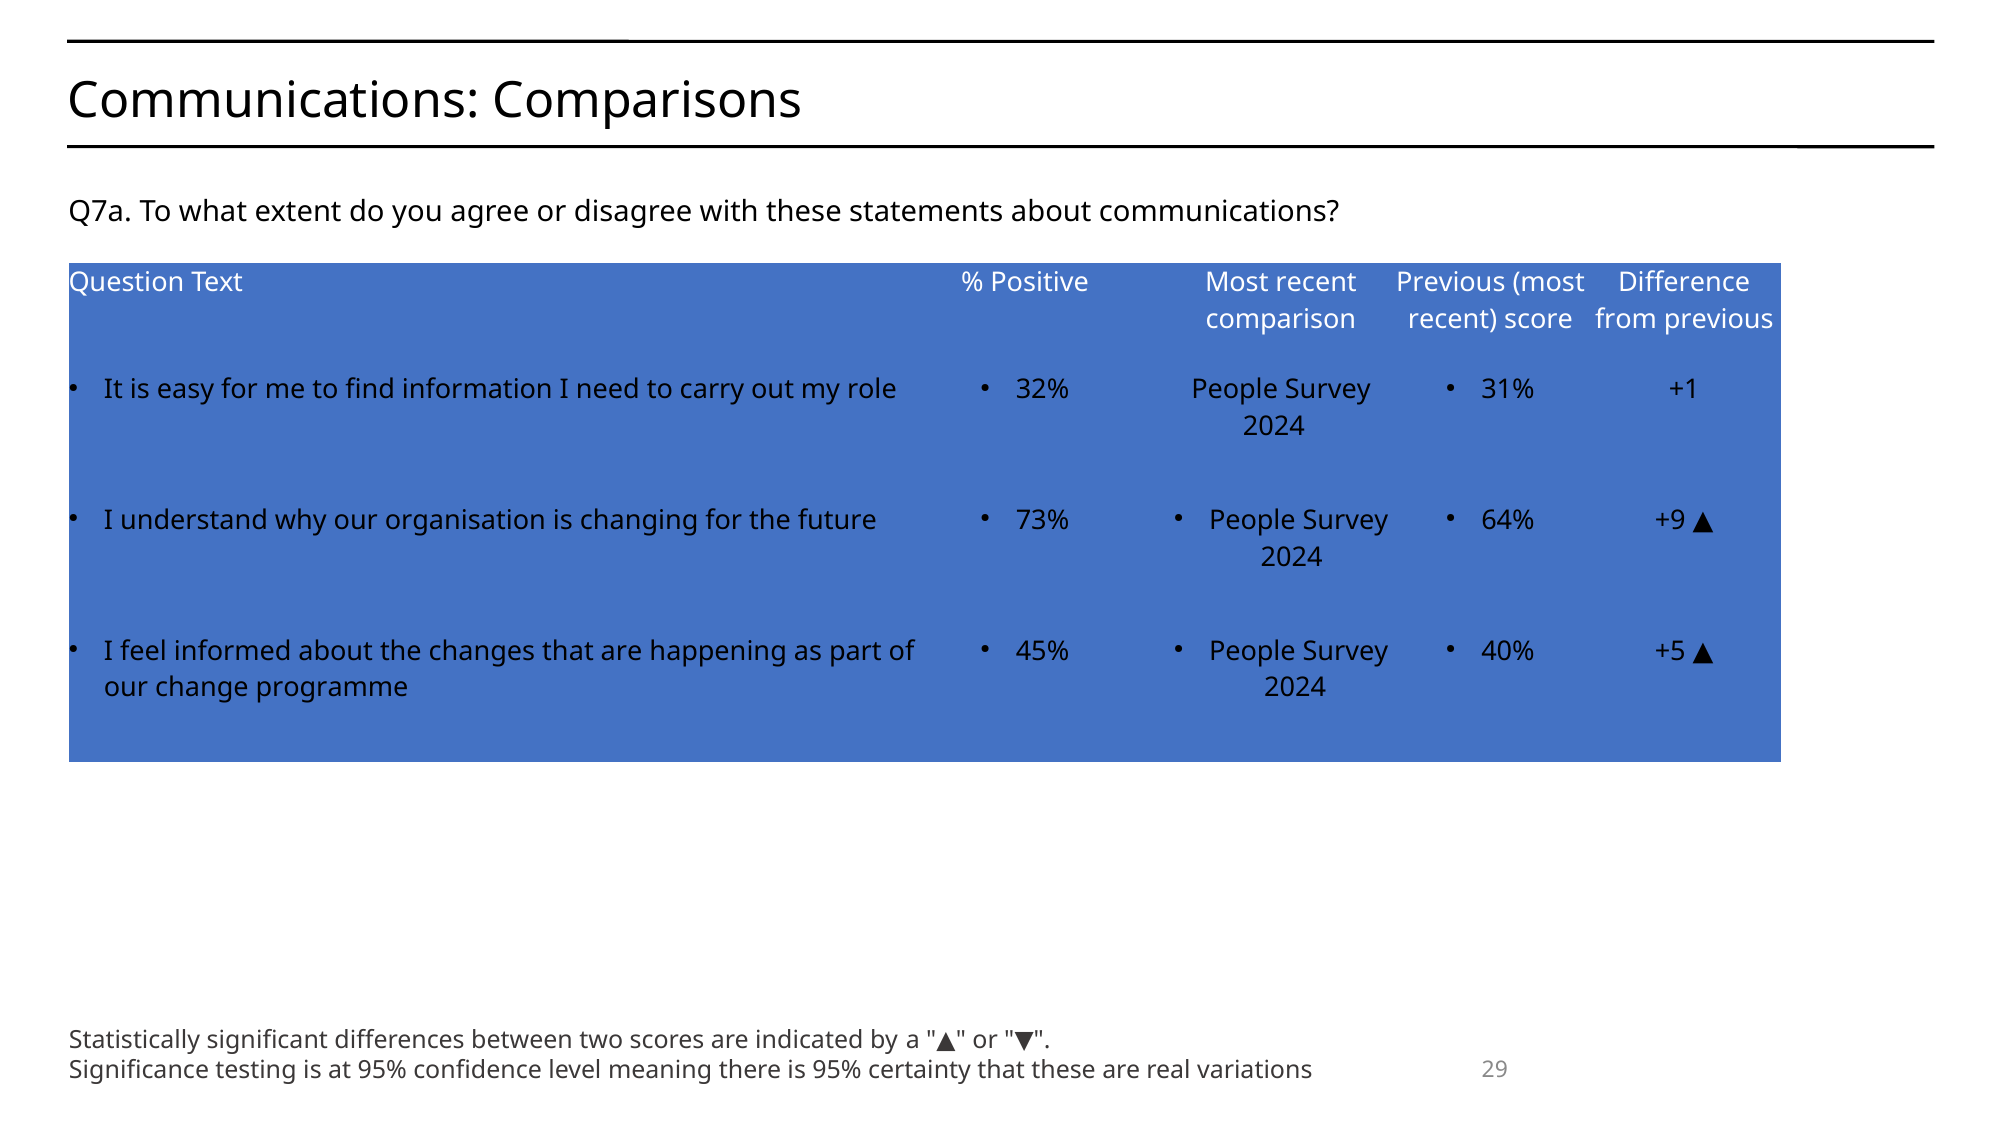

Communications: Comparisons
Q7a. To what extent do you agree or disagree with these statements about communications?
| Question Text | % Positive | | Most recent comparison | Previous (most recent) score | Difference from previous |
| --- | --- | --- | --- | --- | --- |
| It is easy for me to find information I need to carry out my role | 32% | | People Survey 2024 | 31% | +1 |
| I understand why our organisation is changing for the future | 73% | | People Survey 2024 | 64% | +9 ▲ |
| I feel informed about the changes that are happening as part of our change programme | 45% | | People Survey 2024 | 40% | +5 ▲ |
Statistically significant differences between two scores are indicated by a "▲" or "▼".
Significance testing is at 95% confidence level meaning there is 95% certainty that these are real variations
6